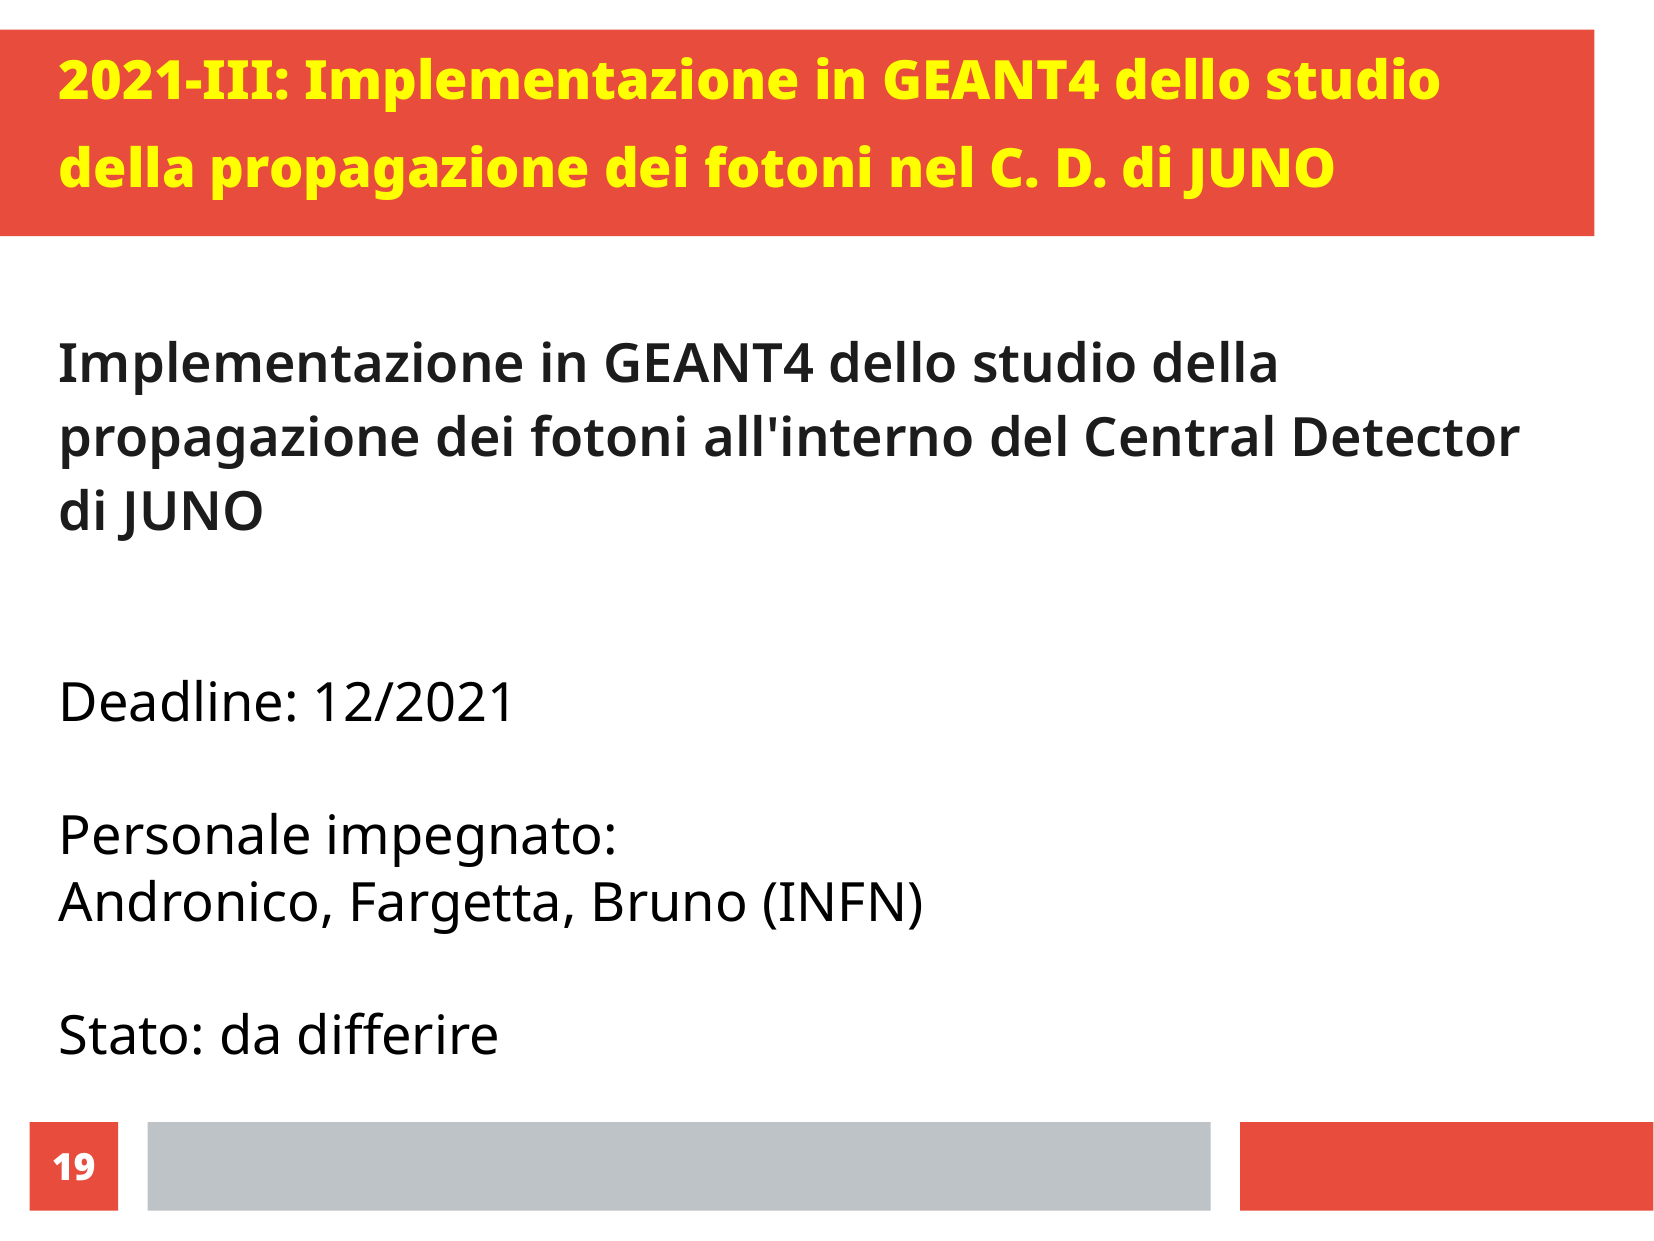

# 2021-III: Implementazione in GEANT4 dello studio della propagazione dei fotoni nel C. D. di JUNO
Implementazione in GEANT4 dello studio della propagazione dei fotoni all'interno del Central Detector di JUNO
Deadline: 12/2021
Personale impegnato:
Andronico, Fargetta, Bruno (INFN)
Stato: da differire
19